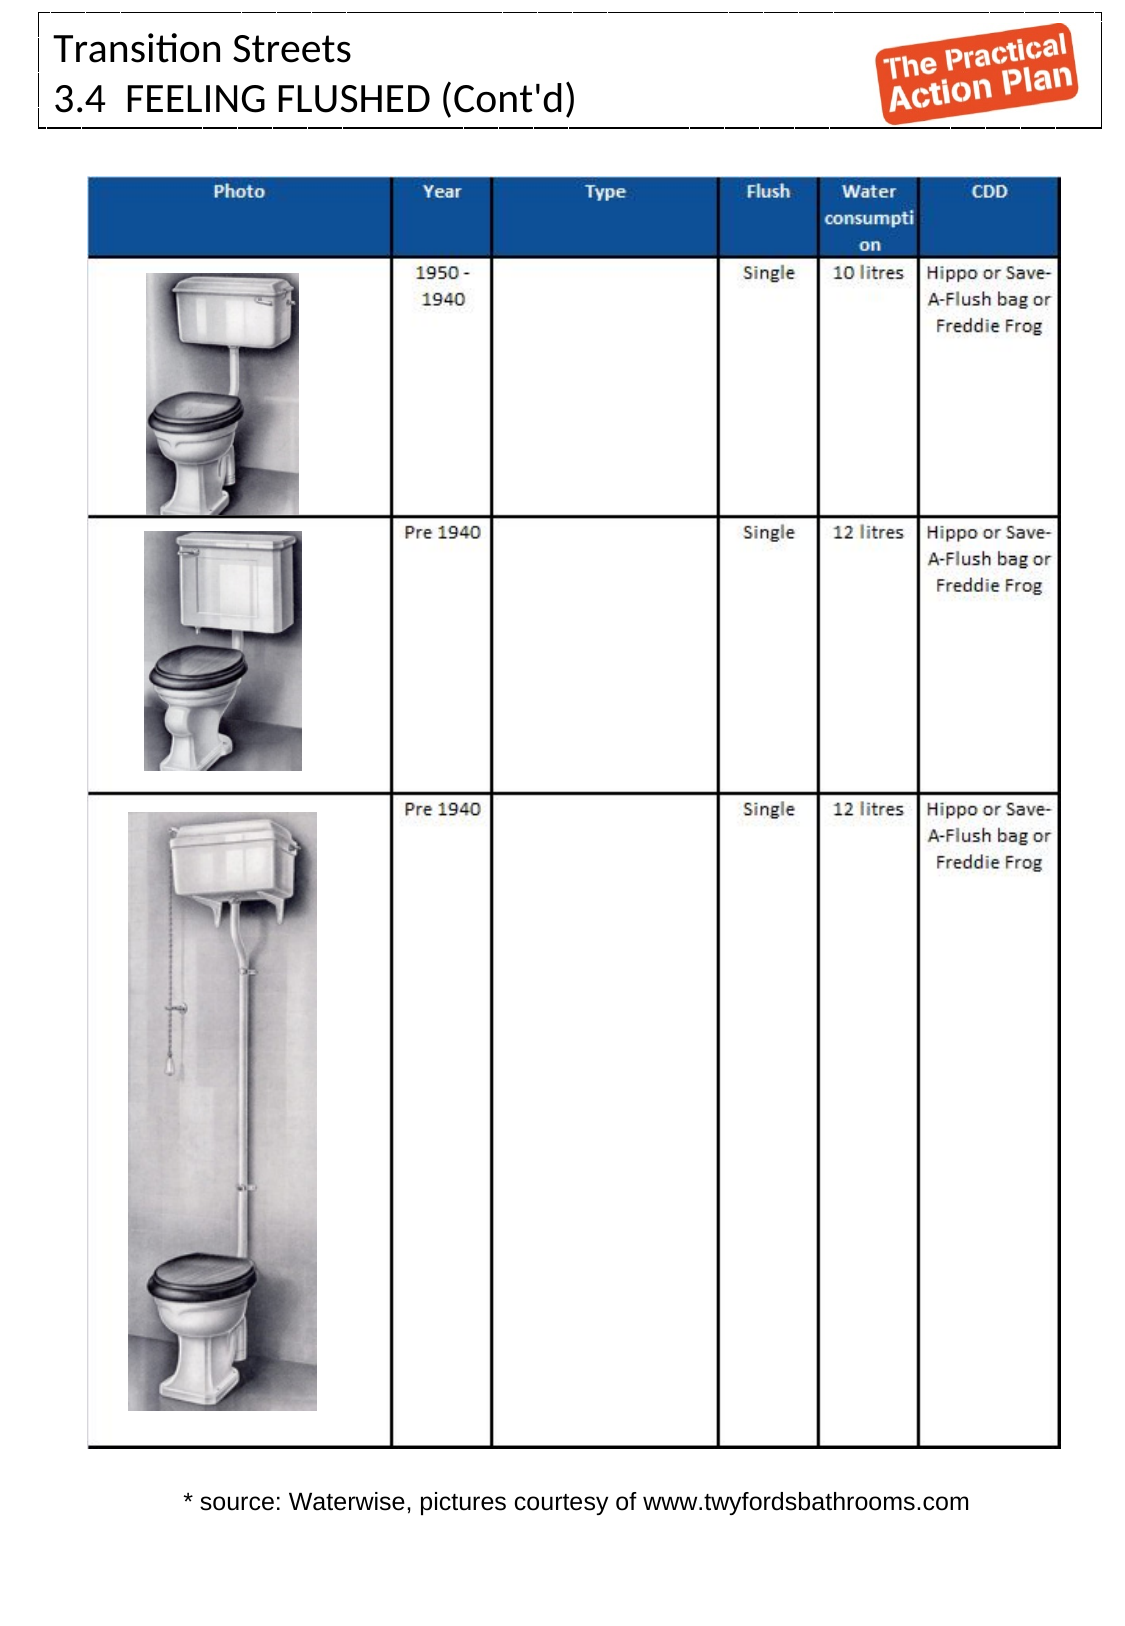

Transition Streets
3.4 FEELING FLUSHED (Cont'd)
* source: Waterwise, pictures courtesy of www.twyfordsbathrooms.com